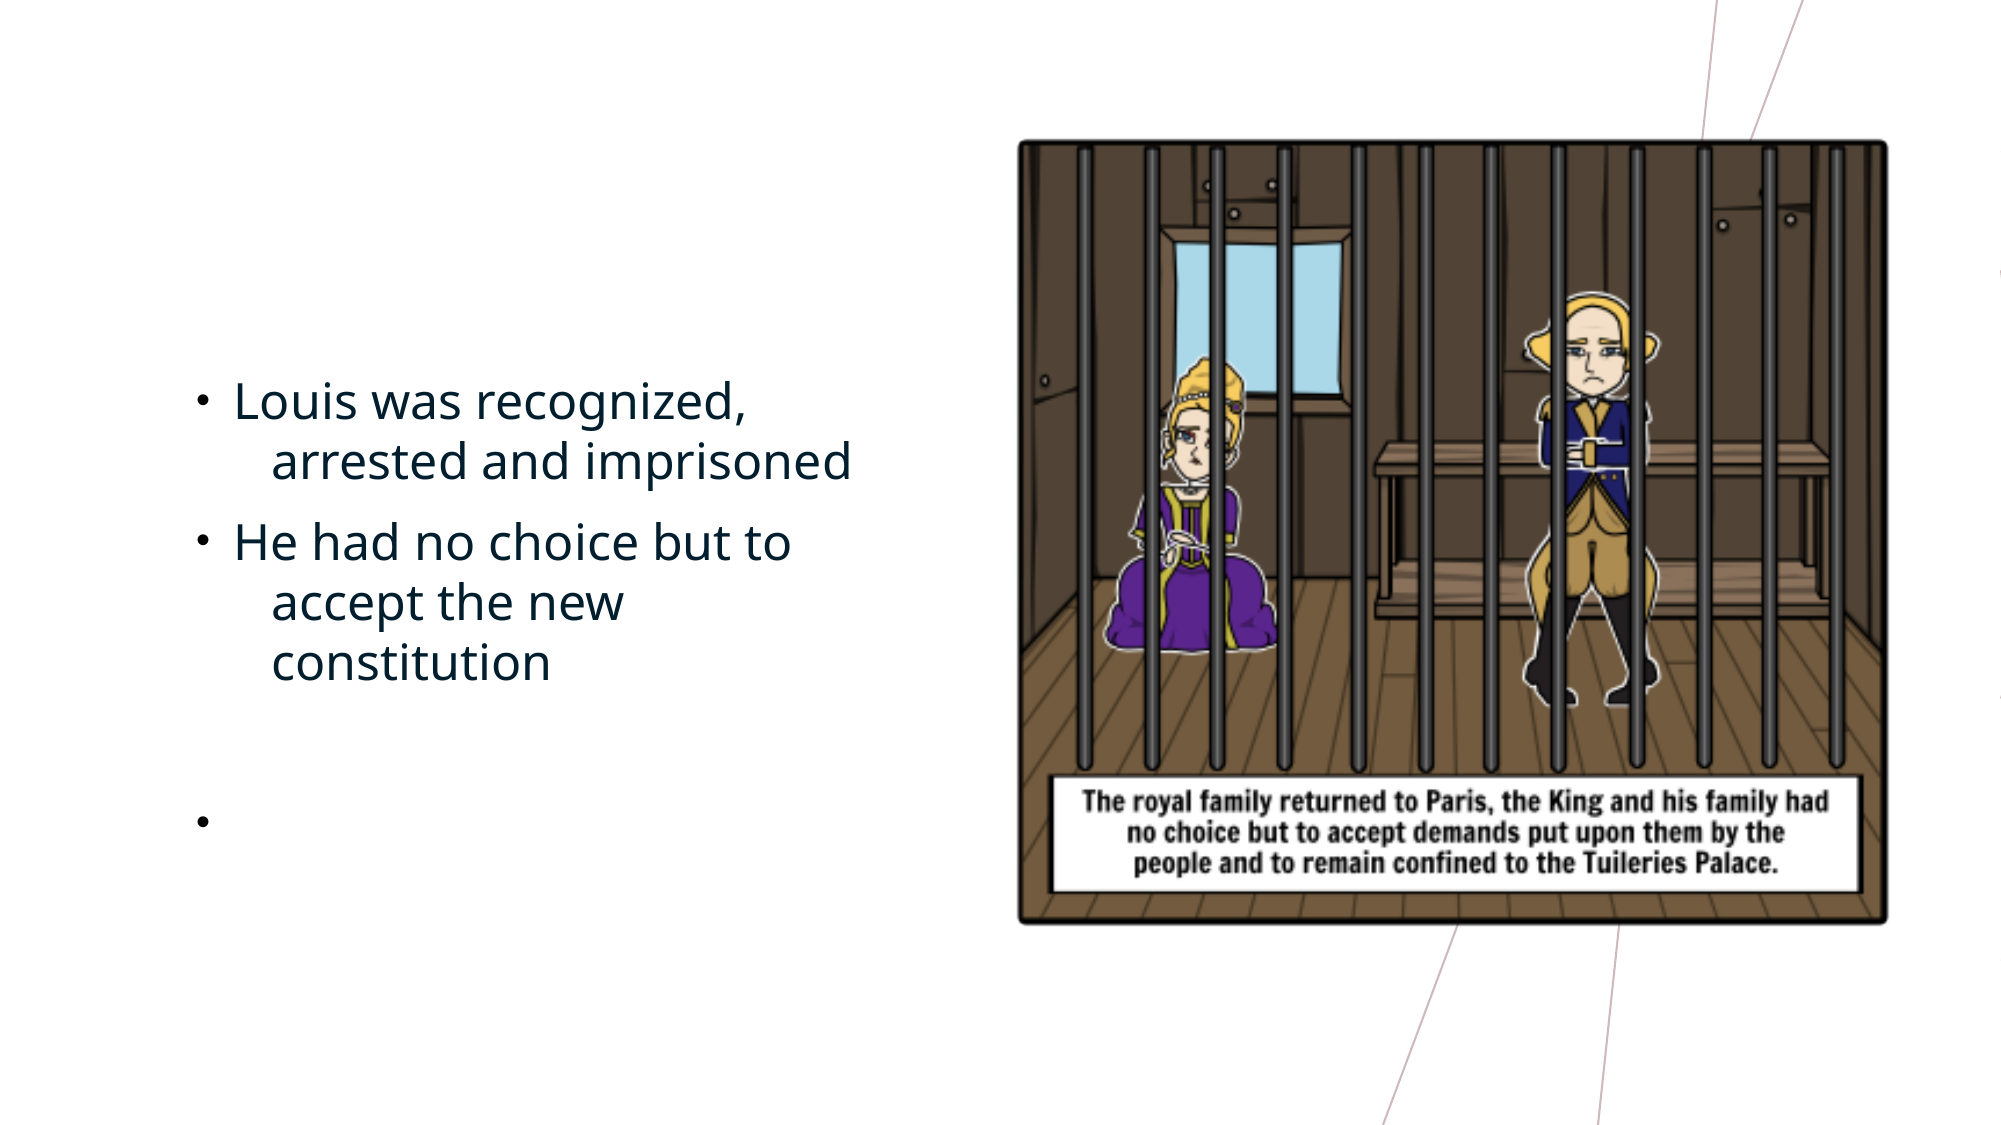

# Louis was recognized, arrested and imprisoned
He had no choice but to accept the new constitution